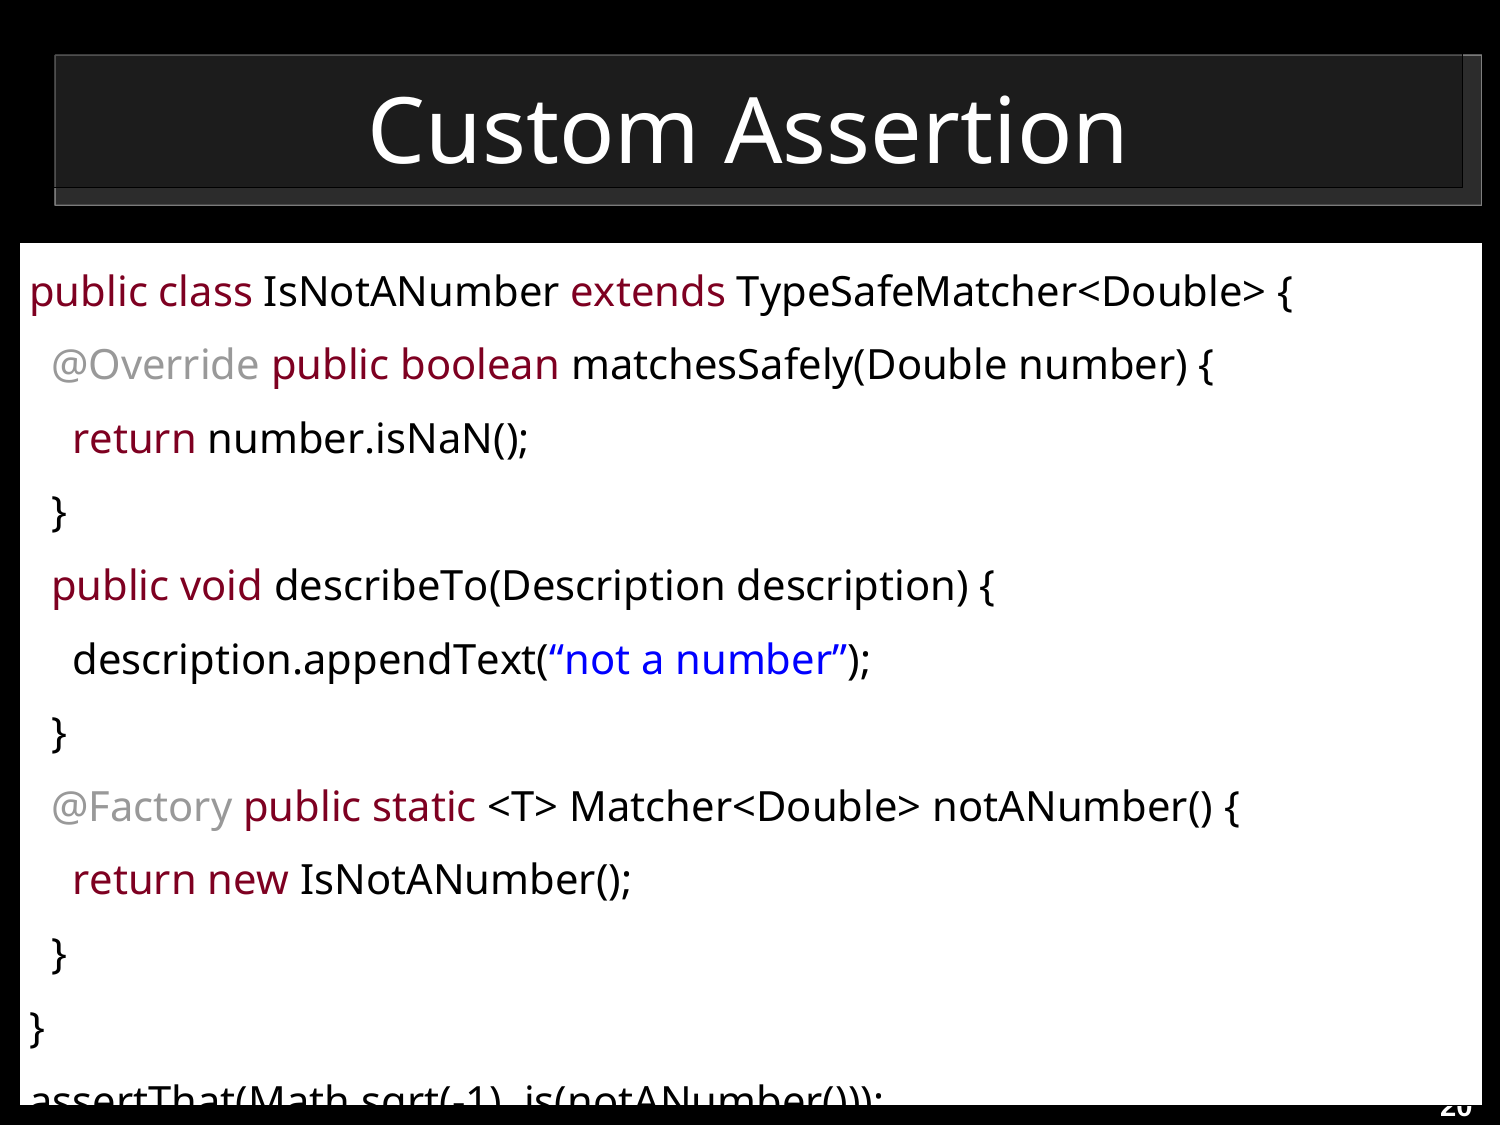

# Custom Assertion
public class IsNotANumber extends TypeSafeMatcher<Double> {
 @Override public boolean matchesSafely(Double number) {
 return number.isNaN();
 }
 public void describeTo(Description description) {
 description.appendText(“not a number”);
 }
 @Factory public static <T> Matcher<Double> notANumber() {
 return new IsNotANumber();
 }
}
assertThat(Math.sqrt(-1), is(notANumber()));
20